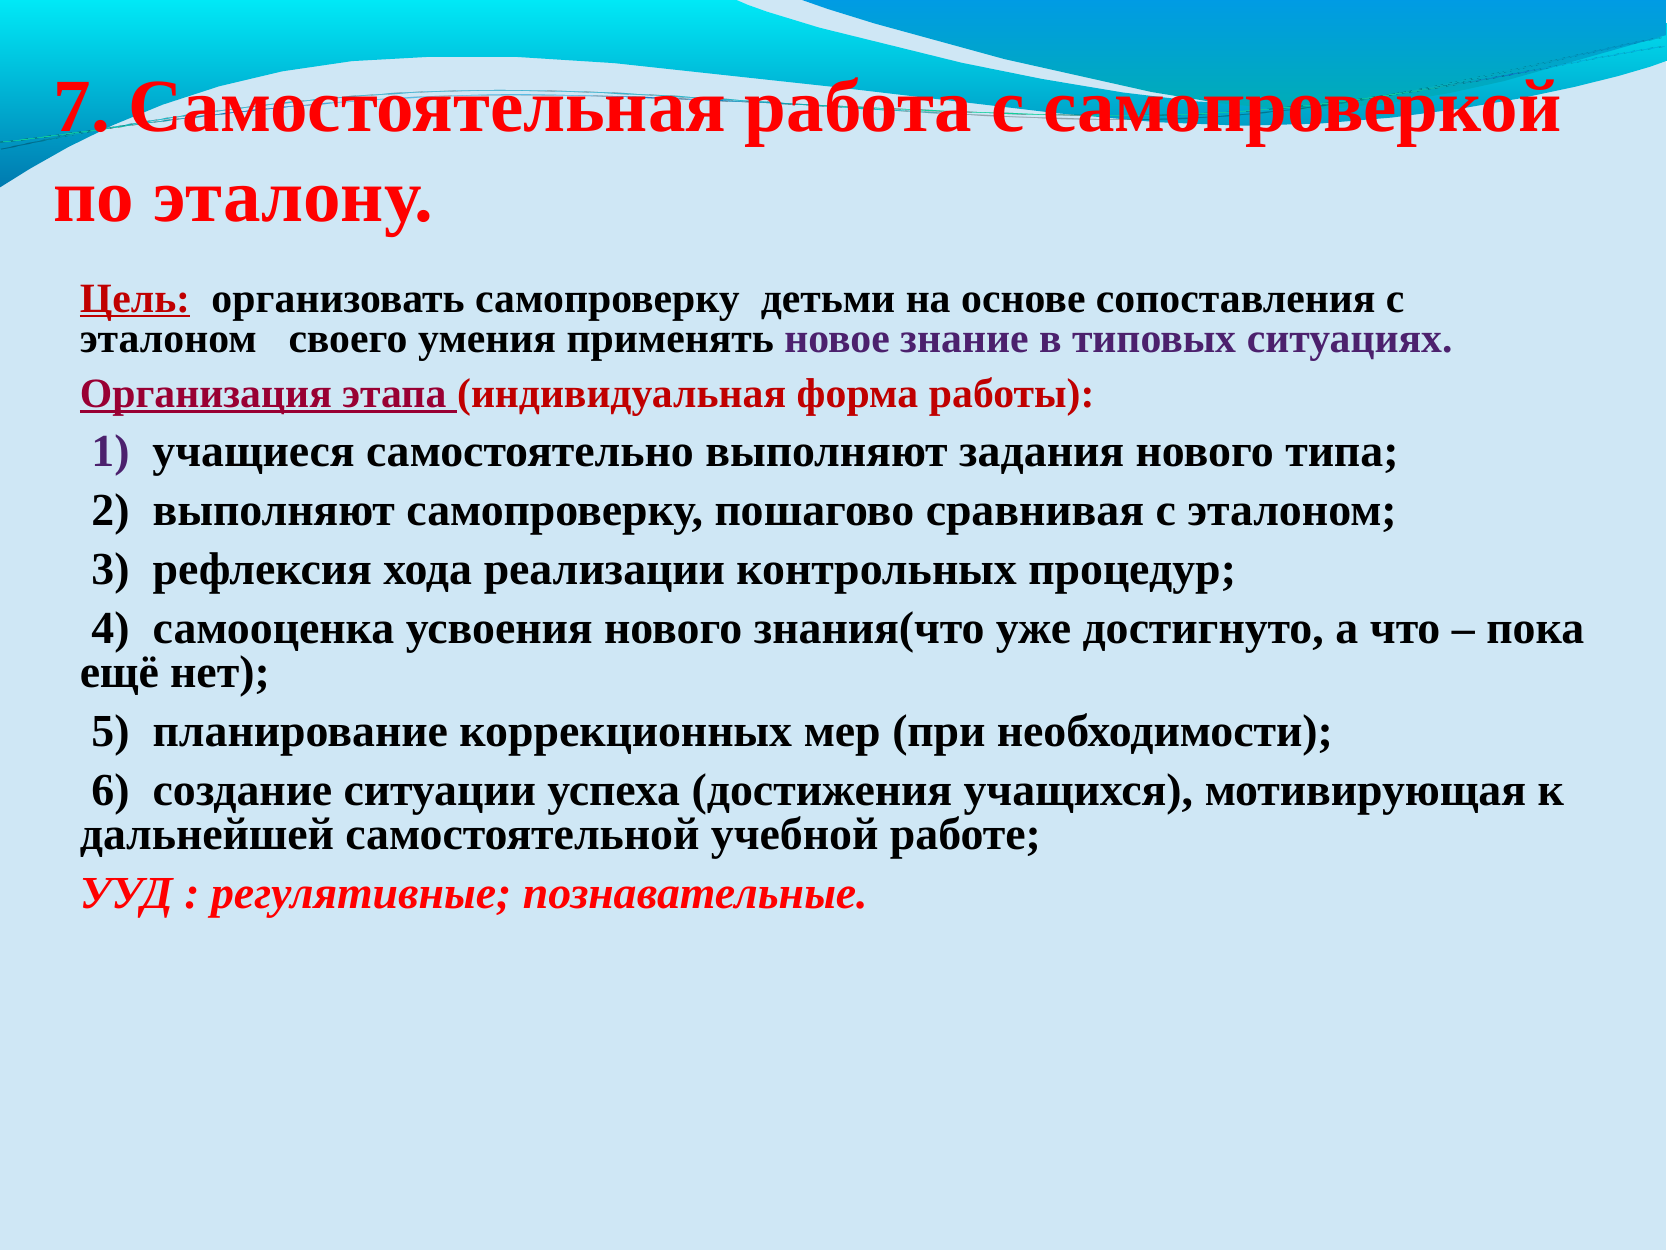

# 7. Самостоятельная работа с самопроверкой по эталону.
Цель: организовать самопроверку детьми на основе сопоставления с эталоном своего умения применять новое знание в типовых ситуациях.
Организация этапа (индивидуальная форма работы):
 1) учащиеся самостоятельно выполняют задания нового типа;
 2) выполняют самопроверку, пошагово сравнивая с эталоном;
 3) рефлексия хода реализации контрольных процедур;
 4) самооценка усвоения нового знания(что уже достигнуто, а что – пока ещё нет);
 5) планирование коррекционных мер (при необходимости);
 6) создание ситуации успеха (достижения учащихся), мотивирующая к дальнейшей самостоятельной учебной работе;
УУД : регулятивные; познавательные.